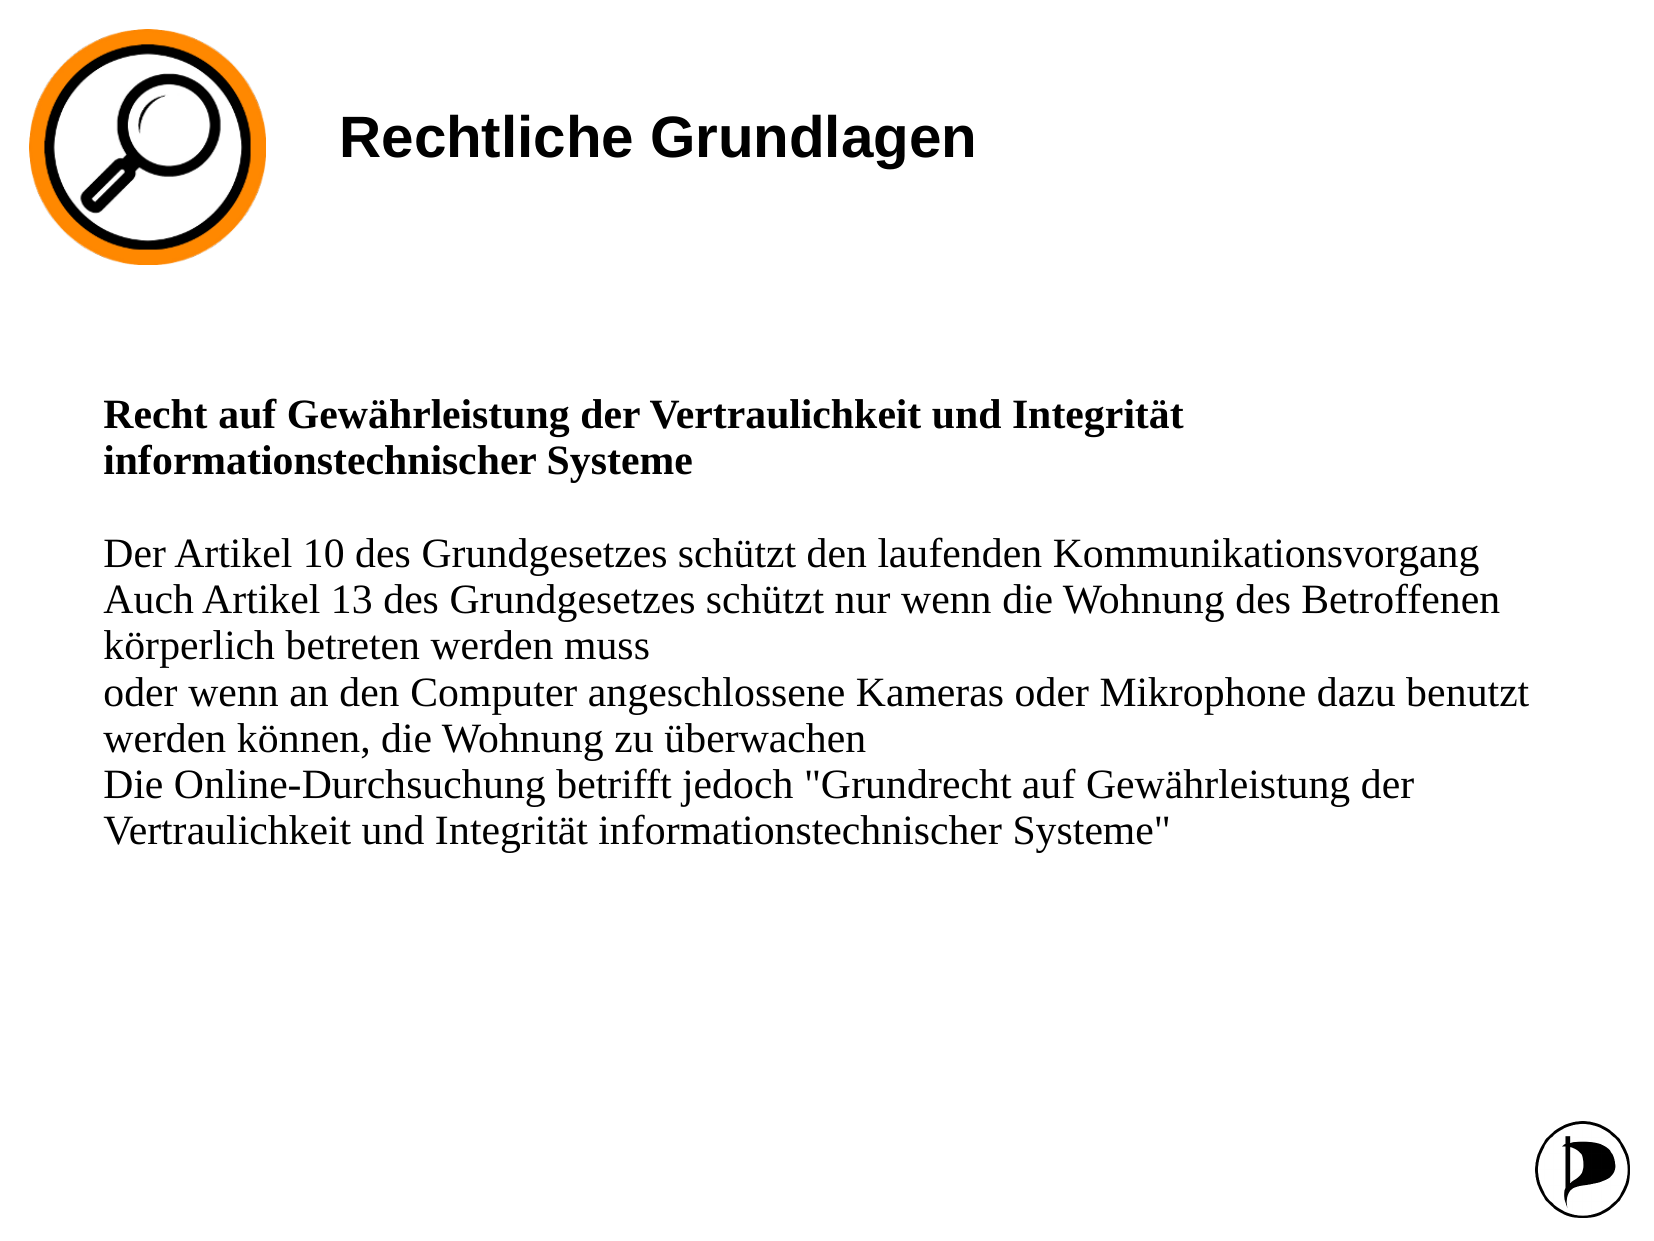

Rechtliche Grundlagen
Recht auf Gewährleistung der Vertraulichkeit und Integrität informationstechnischer Systeme
Der Artikel 10 des Grundgesetzes schützt den laufenden Kommunikationsvorgang
Auch Artikel 13 des Grundgesetzes schützt nur wenn die Wohnung des Betroffenen körperlich betreten werden muss
oder wenn an den Computer angeschlossene Kameras oder Mikrophone dazu benutzt werden können, die Wohnung zu überwachen
Die Online-Durchsuchung betrifft jedoch "Grundrecht auf Gewährleistung der Vertraulichkeit und Integrität informationstechnischer Systeme"